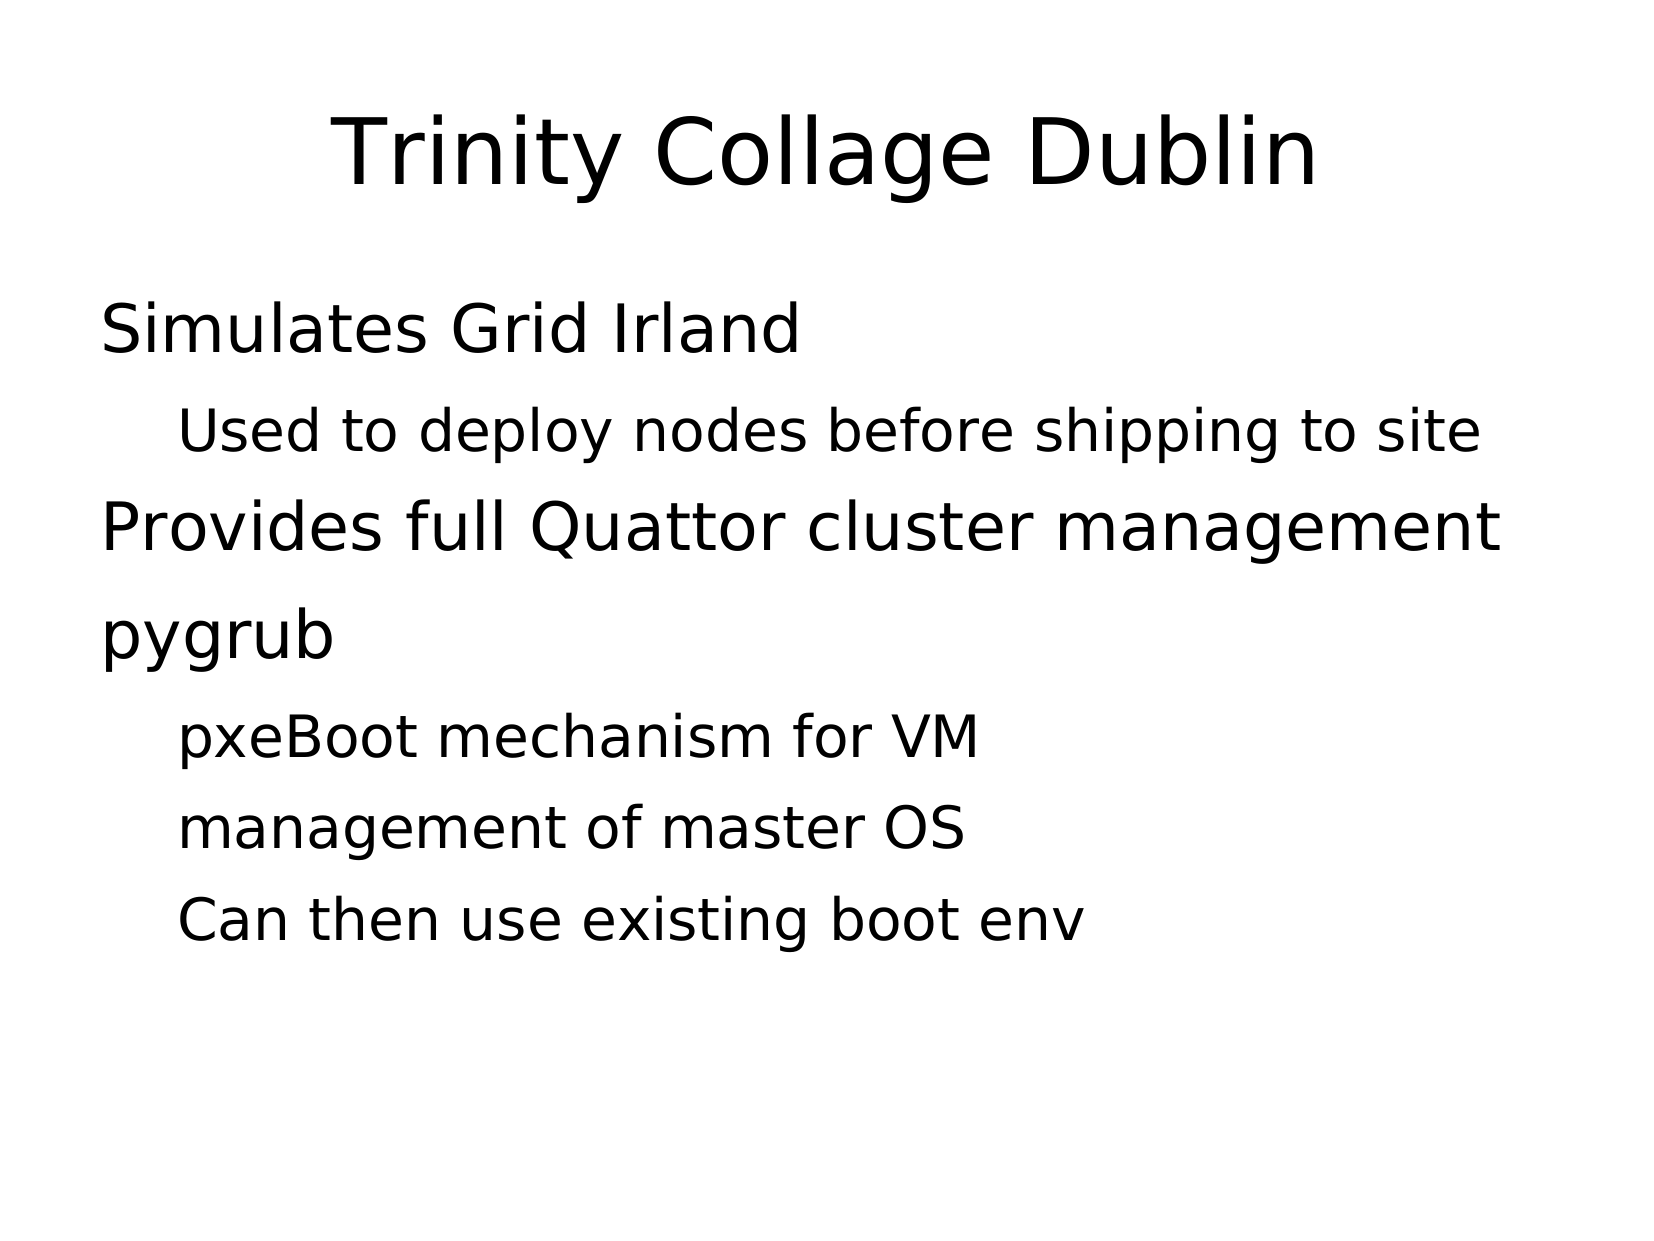

# Trinity Collage Dublin
Simulates Grid Irland
Used to deploy nodes before shipping to site
Provides full Quattor cluster management
pygrub
pxeBoot mechanism for VM
management of master OS
Can then use existing boot env